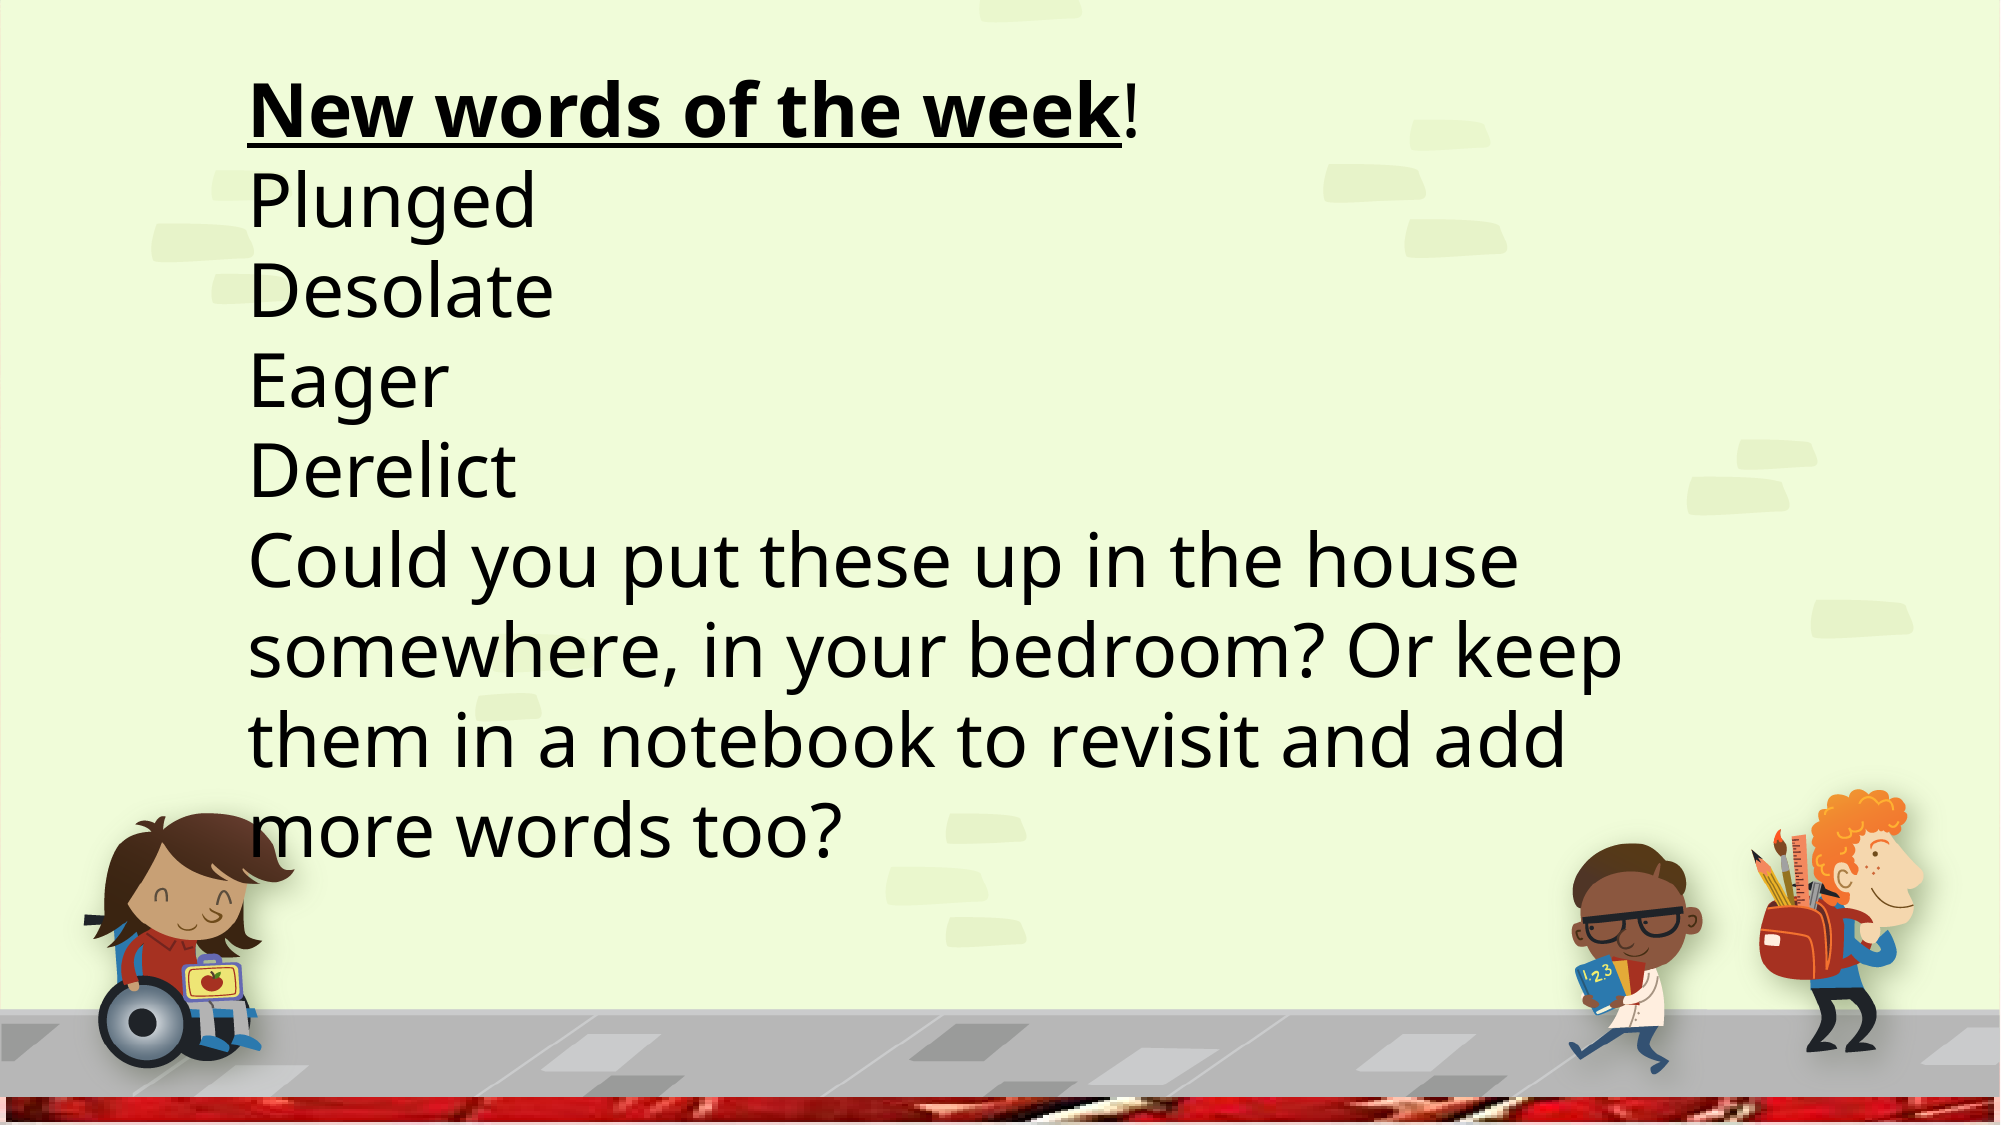

New words of the week!
Plunged
Desolate
Eager
Derelict
Could you put these up in the house somewhere, in your bedroom? Or keep them in a notebook to revisit and add more words too?